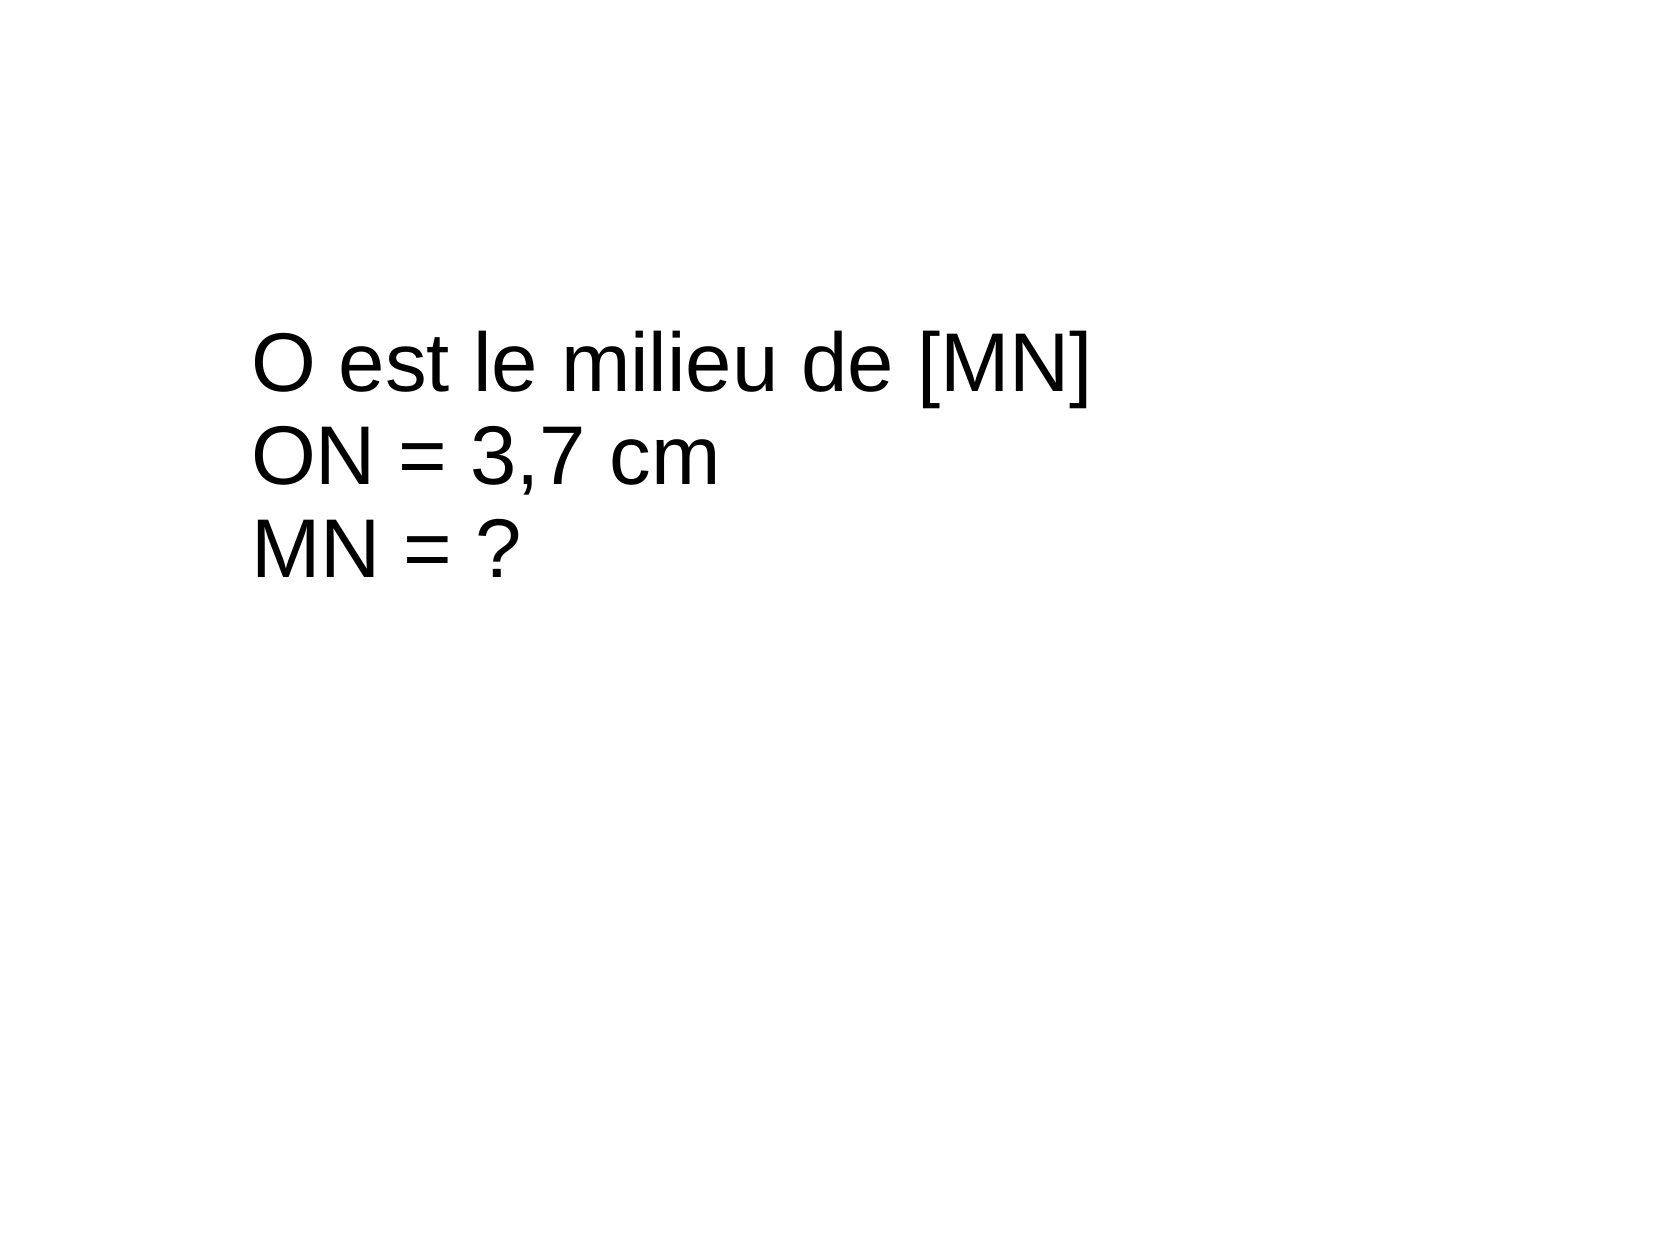

O est le milieu de [MN]
ON = 3,7 cm
MN = ?